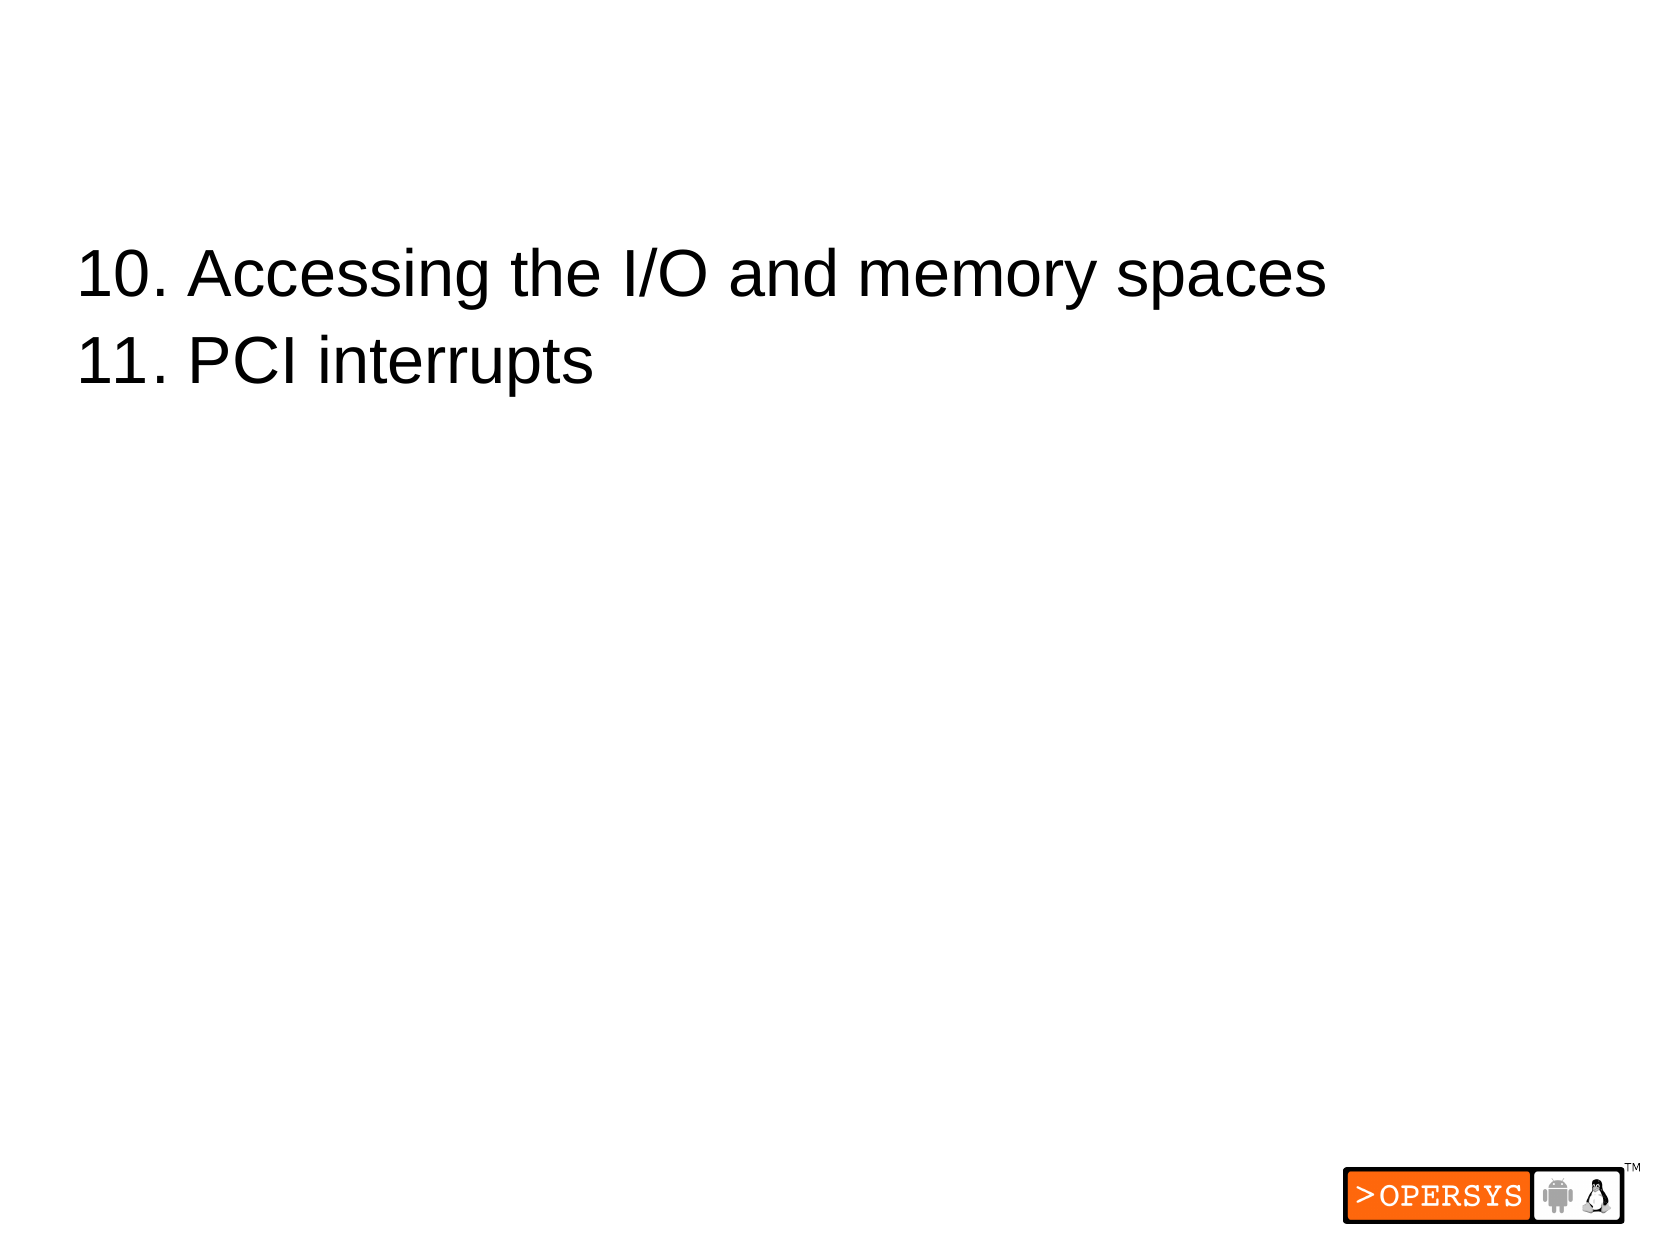

# Accessing the I/O and memory spaces
 PCI interrupts